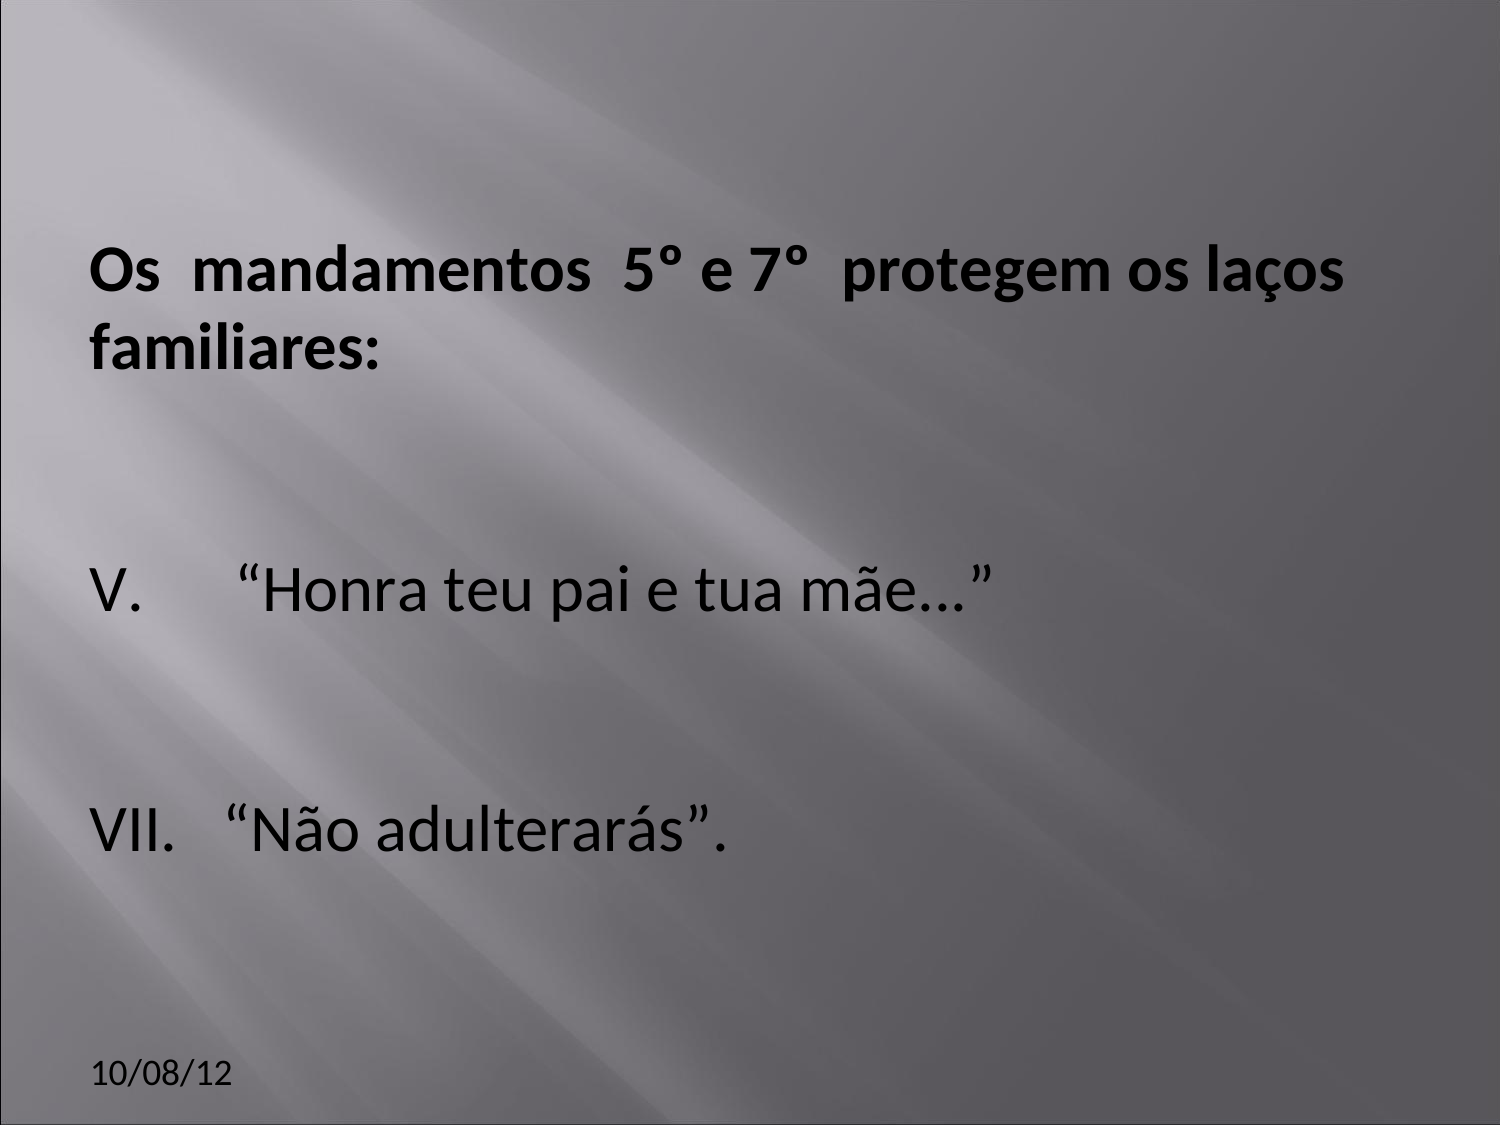

Os mandamentos 5º e 7º protegem os laços familiares:
V. “Honra teu pai e tua mãe...”
VII. “Não adulterarás”.
10/08/12